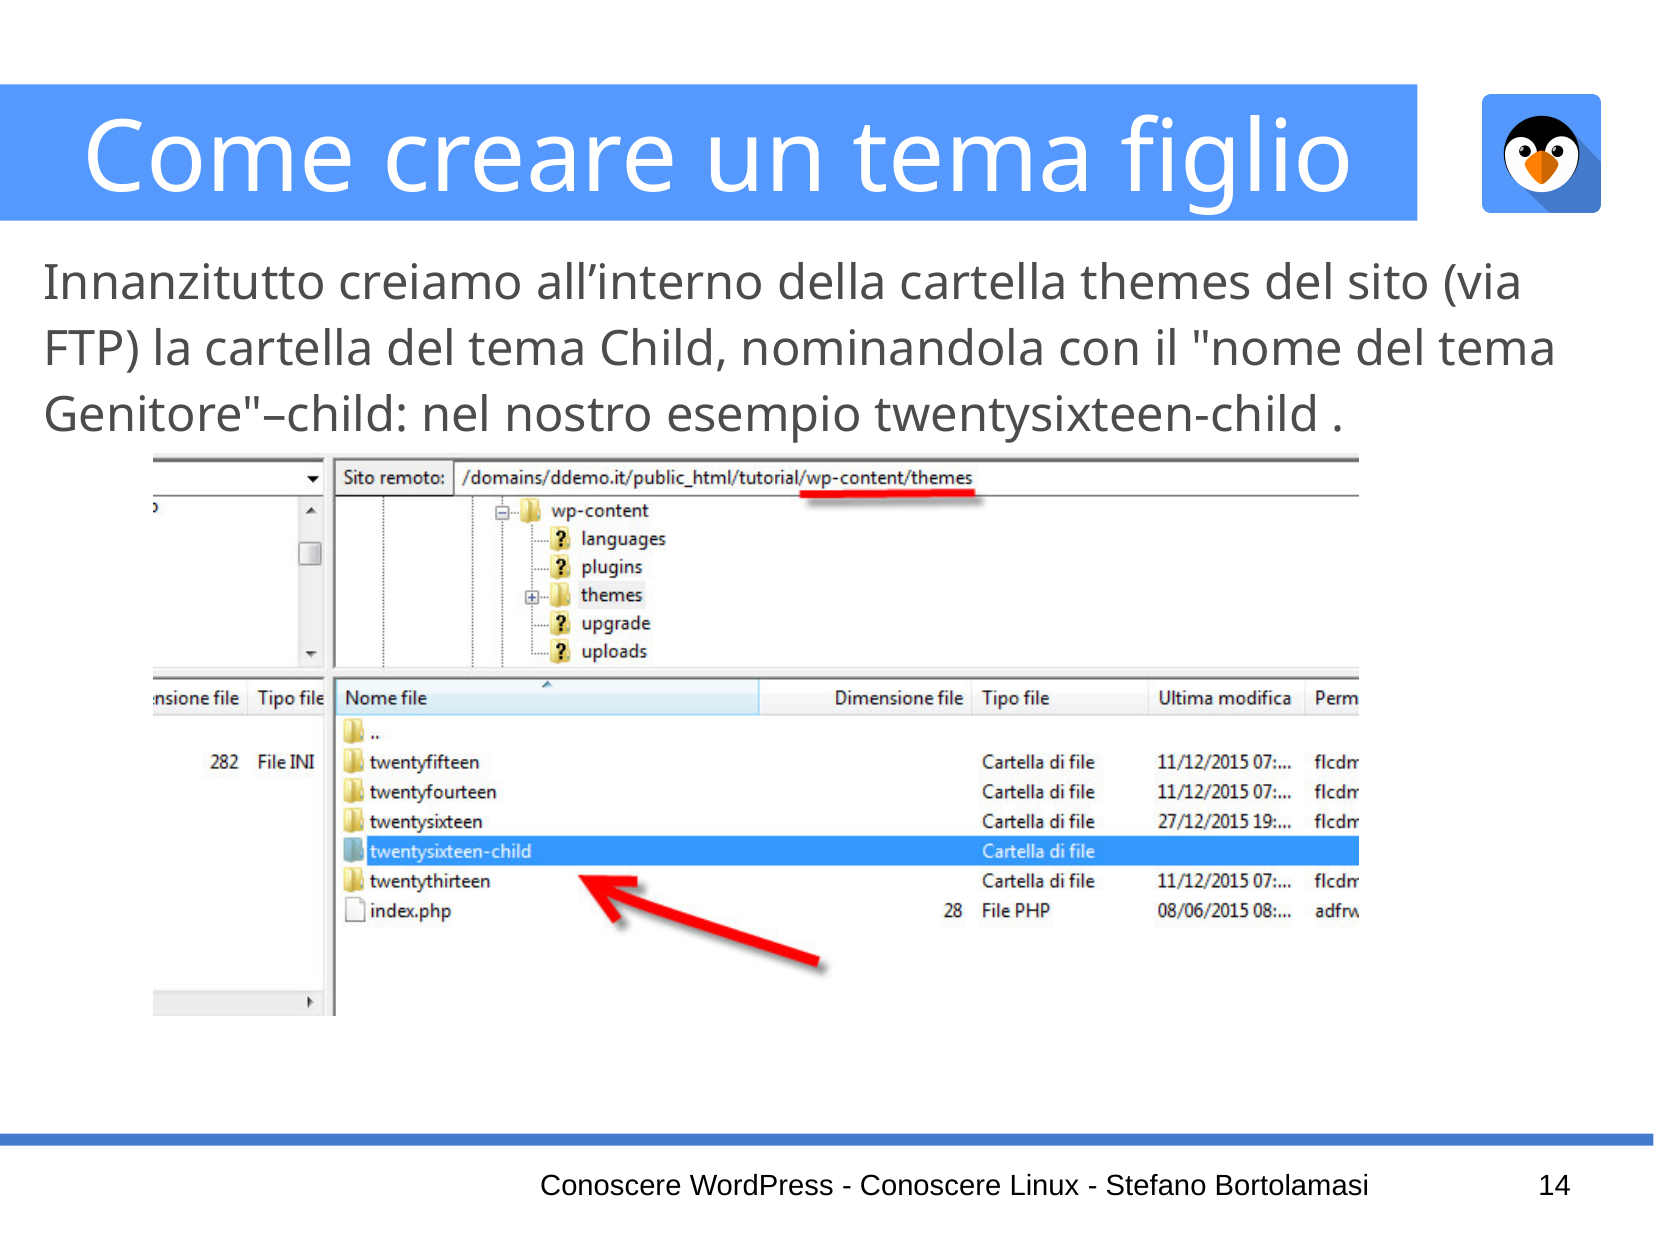

# Come creare un tema figlio
Innanzitutto creiamo all’interno della cartella themes del sito (via FTP) la cartella del tema Child, nominandola con il "nome del tema Genitore"–child: nel nostro esempio twentysixteen-child .
Conoscere WordPress - Conoscere Linux - Stefano Bortolamasi
14